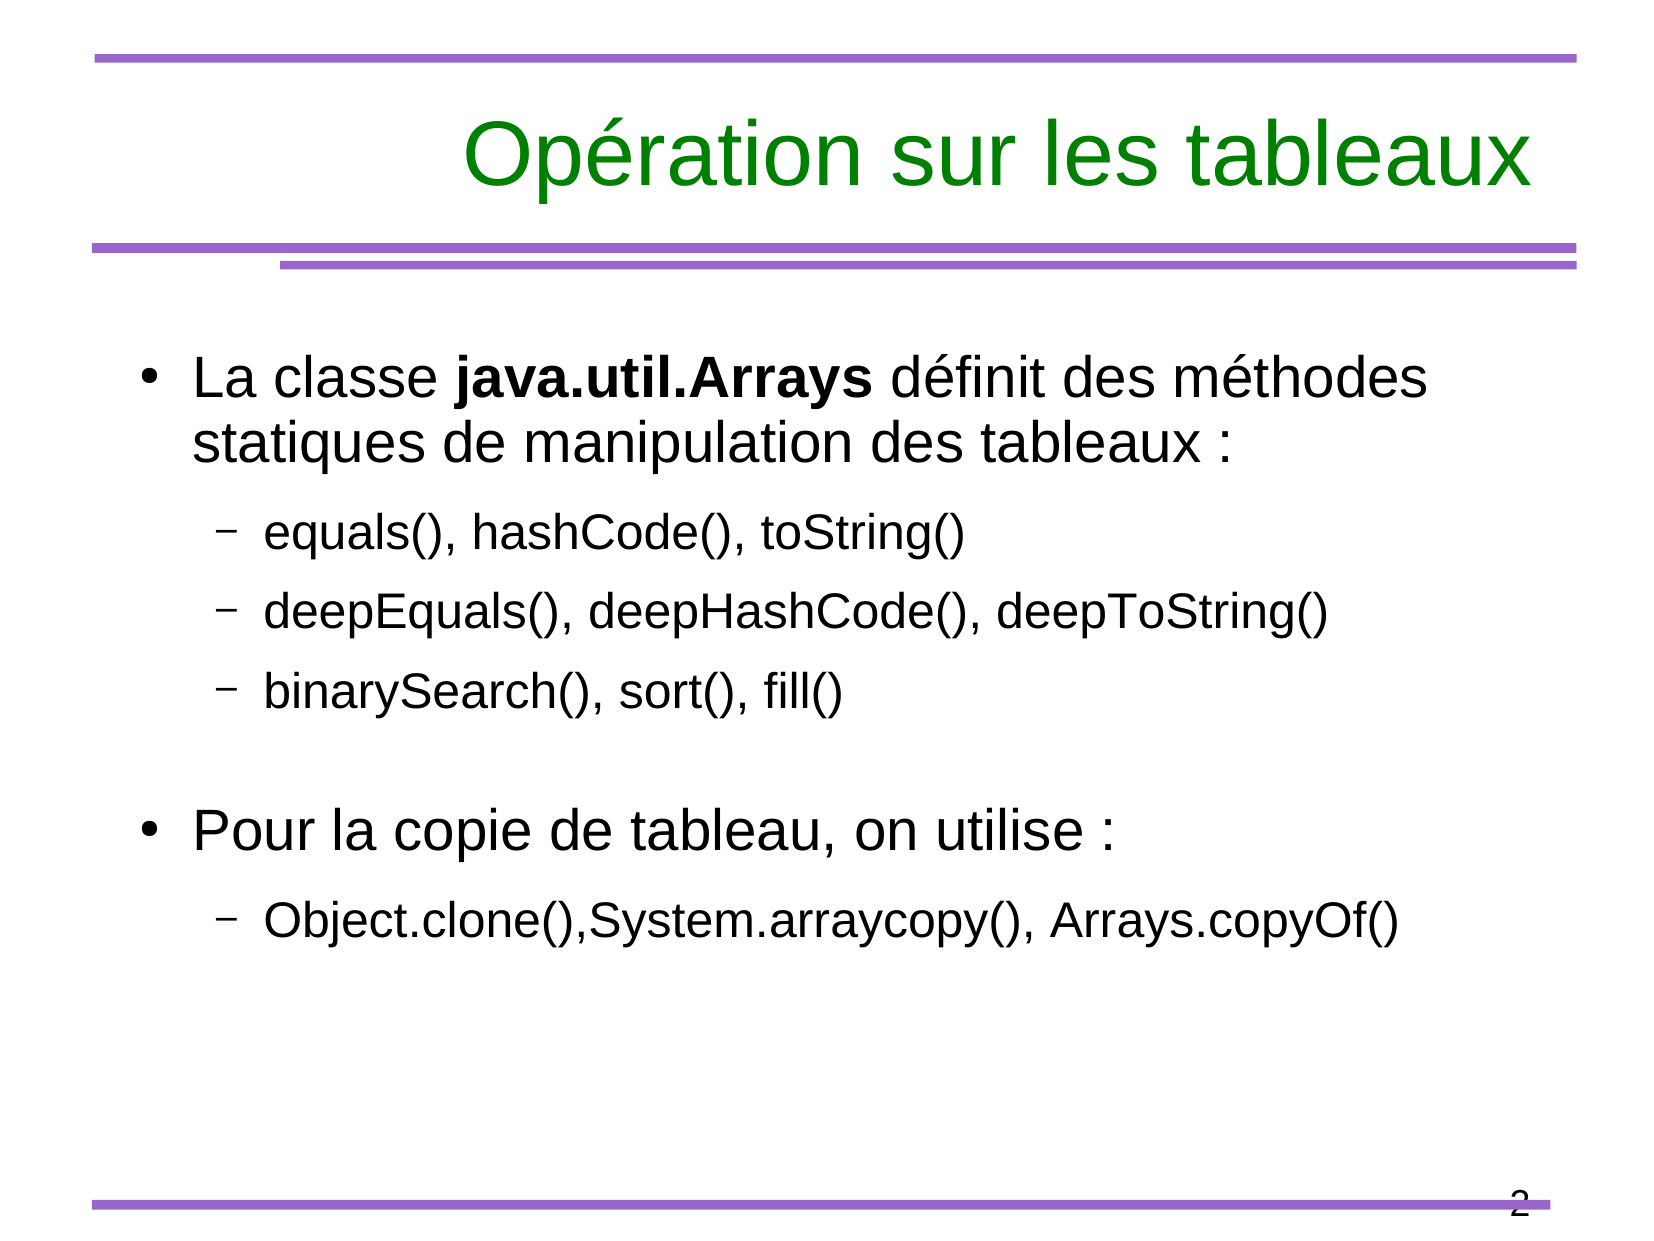

# Opération sur les tableaux
La classe java.util.Arrays définit des méthodes statiques de manipulation des tableaux :
equals(), hashCode(), toString()
deepEquals(), deepHashCode(), deepToString()
binarySearch(), sort(), fill()
Pour la copie de tableau, on utilise :
Object.clone(),System.arraycopy(), Arrays.copyOf()